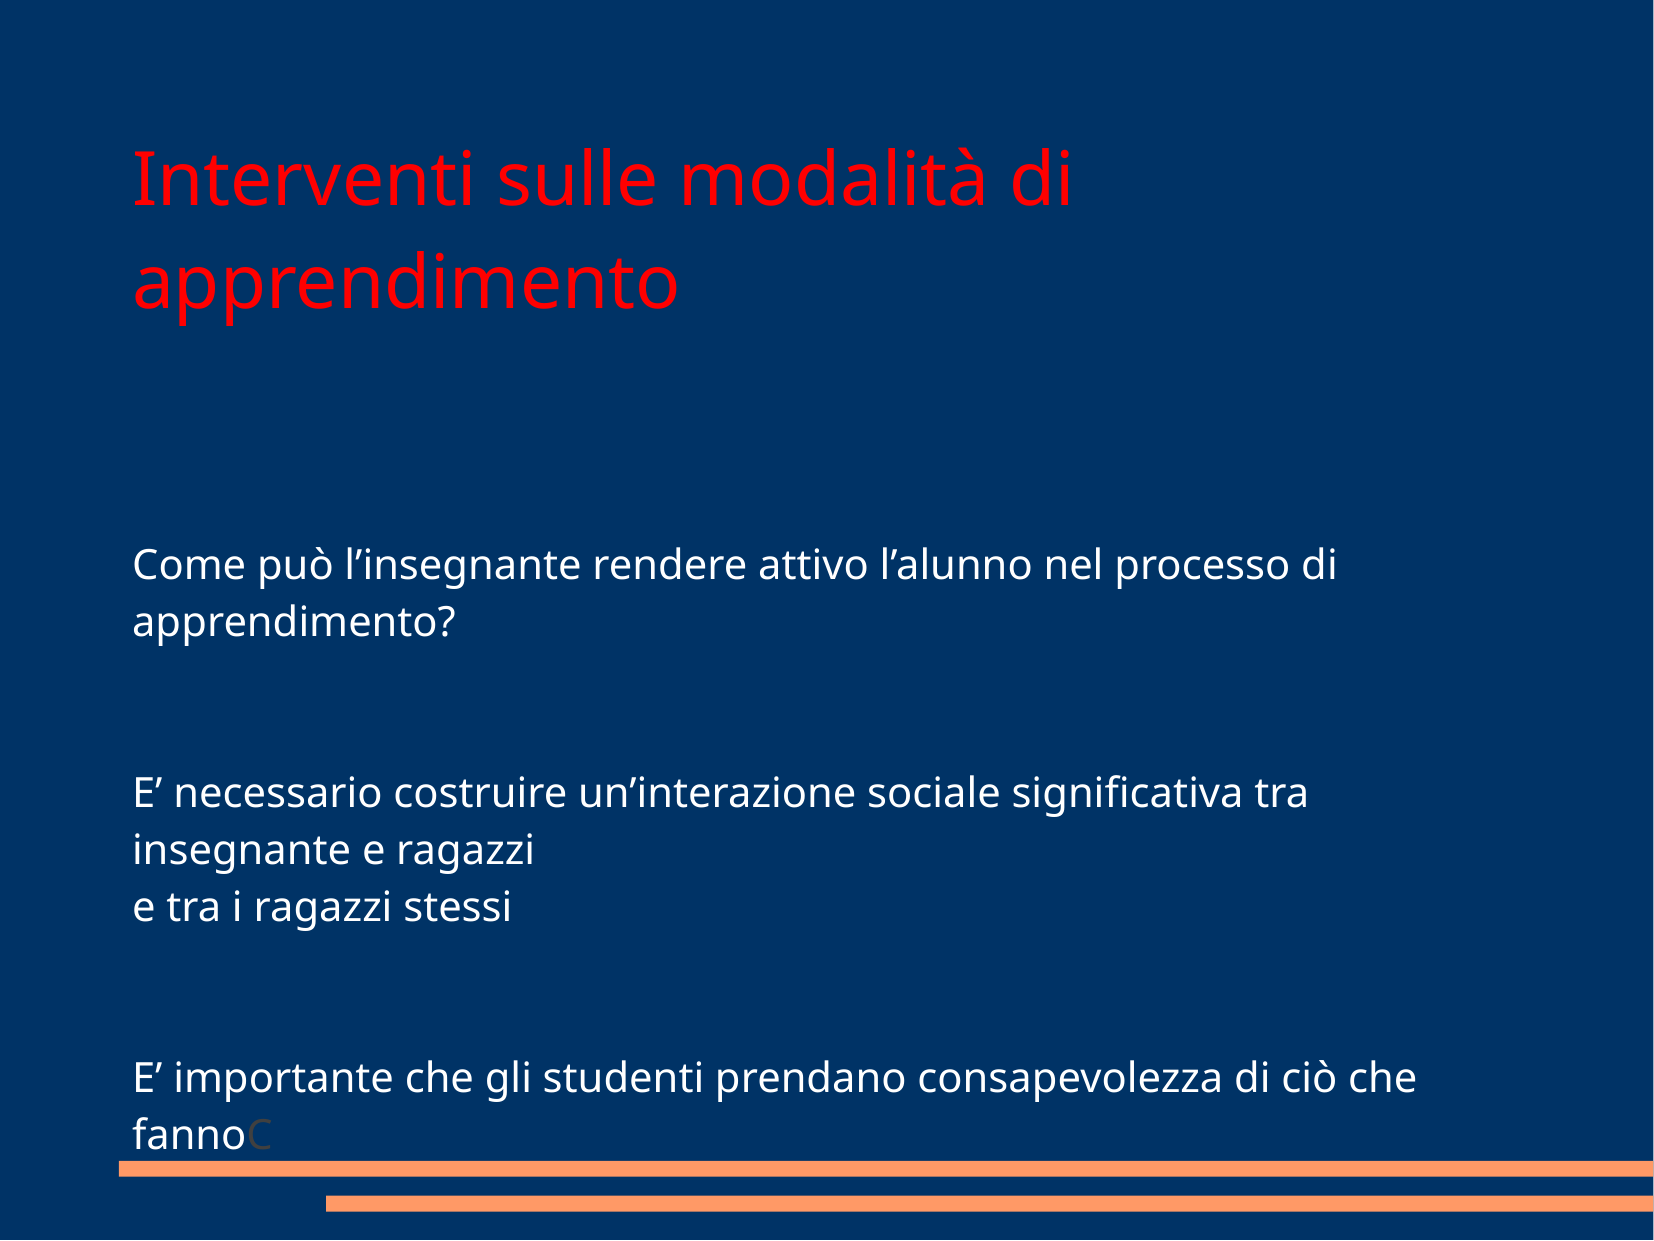

Interventi sulle modalità di apprendimento
Come può l’insegnante rendere attivo l’alunno nel processo di apprendimento?
E’ necessario costruire un’interazione sociale significativa tra insegnante e ragazzi
e tra i ragazzi stessi
E’ importante che gli studenti prendano consapevolezza di ciò che fannoC